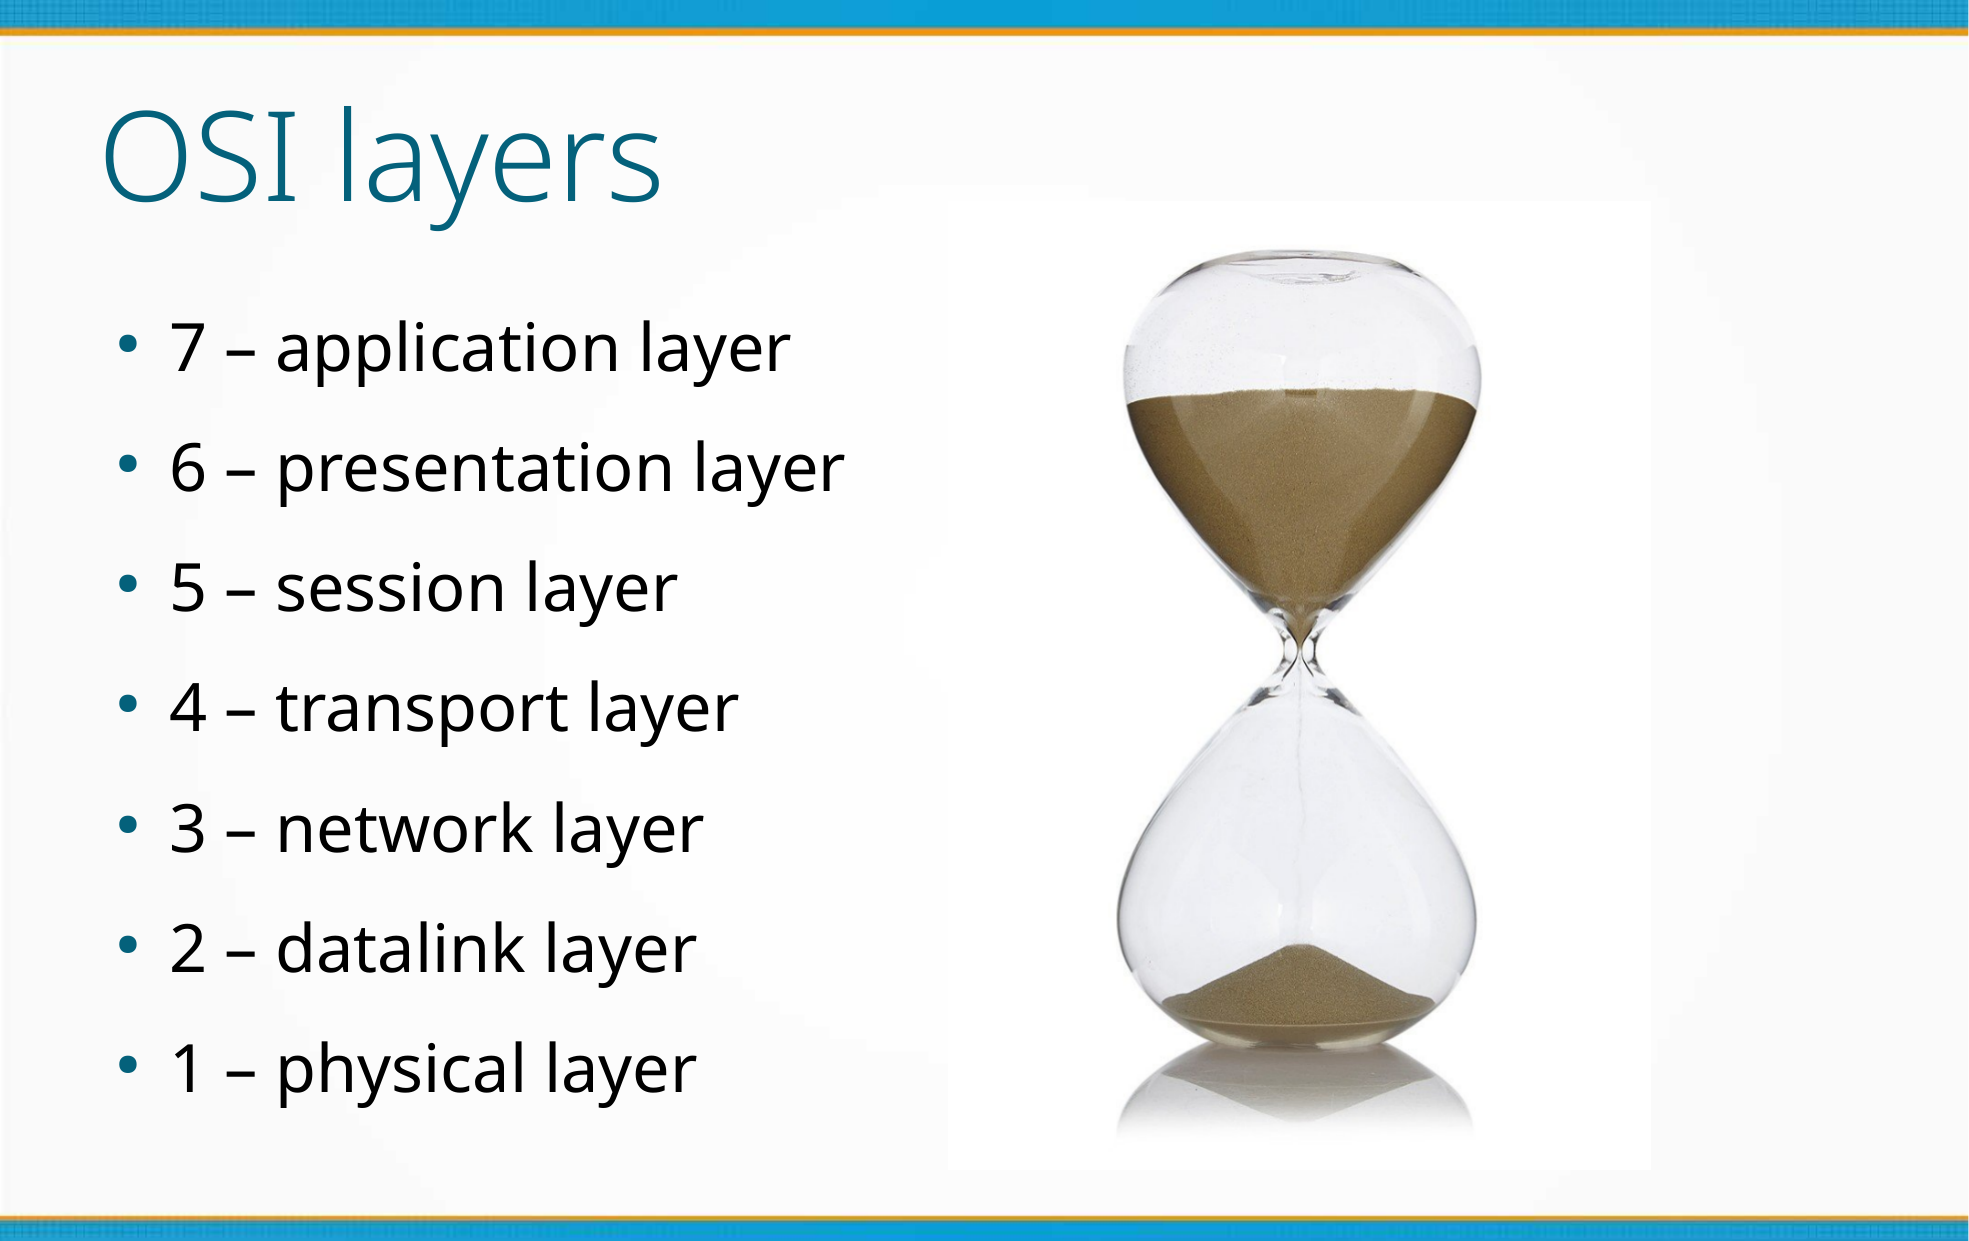

# OSI layers
7 – application layer
6 – presentation layer
5 – session layer
4 – transport layer
3 – network layer
2 – datalink layer
1 – physical layer